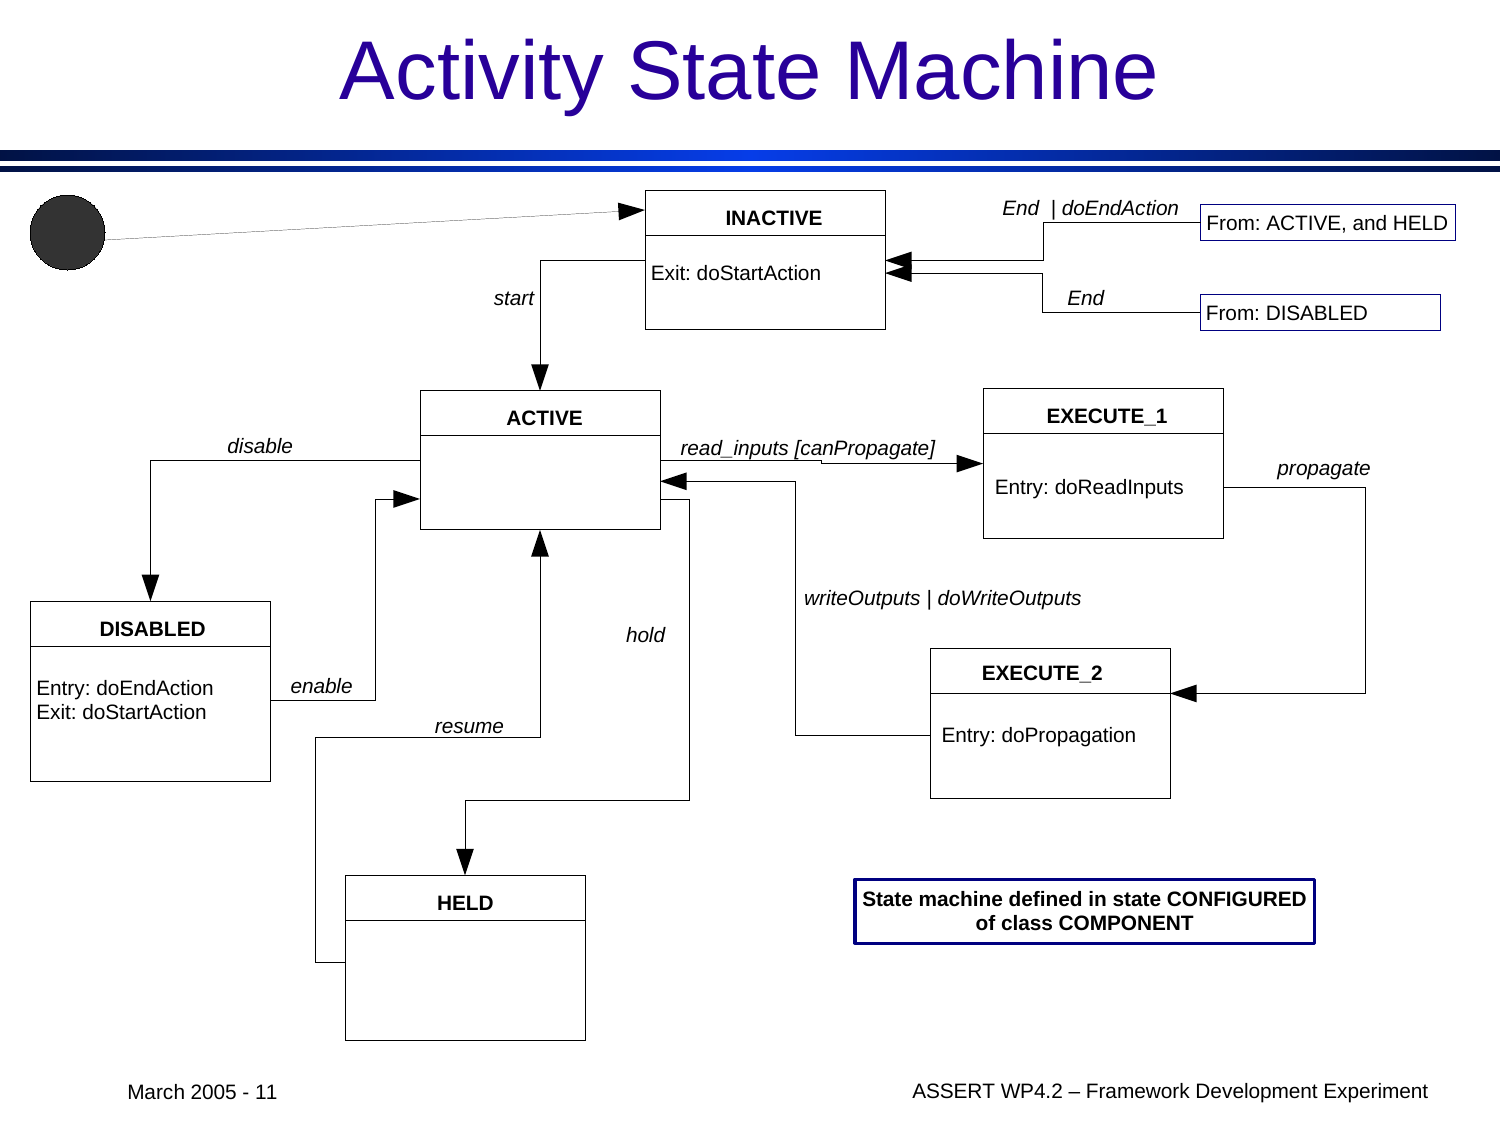

# Activity State Machine
 End | doEndAction
 INACTIVE
From: ACTIVE, and HELD
Exit: doStartAction
 start
 End
From: DISABLED
 EXECUTE_1
 ACTIVE
 disable
 read_inputs [canPropagate]
 propagate
 Entry: doReadInputs
 writeOutputs | doWriteOutputs
 DISABLED
 hold
 EXECUTE_2
 enable
Entry: doEndAction
Exit: doStartAction
 resume
 Entry: doPropagation
State machine defined in state CONFIGURED
of class COMPONENT
 HELD